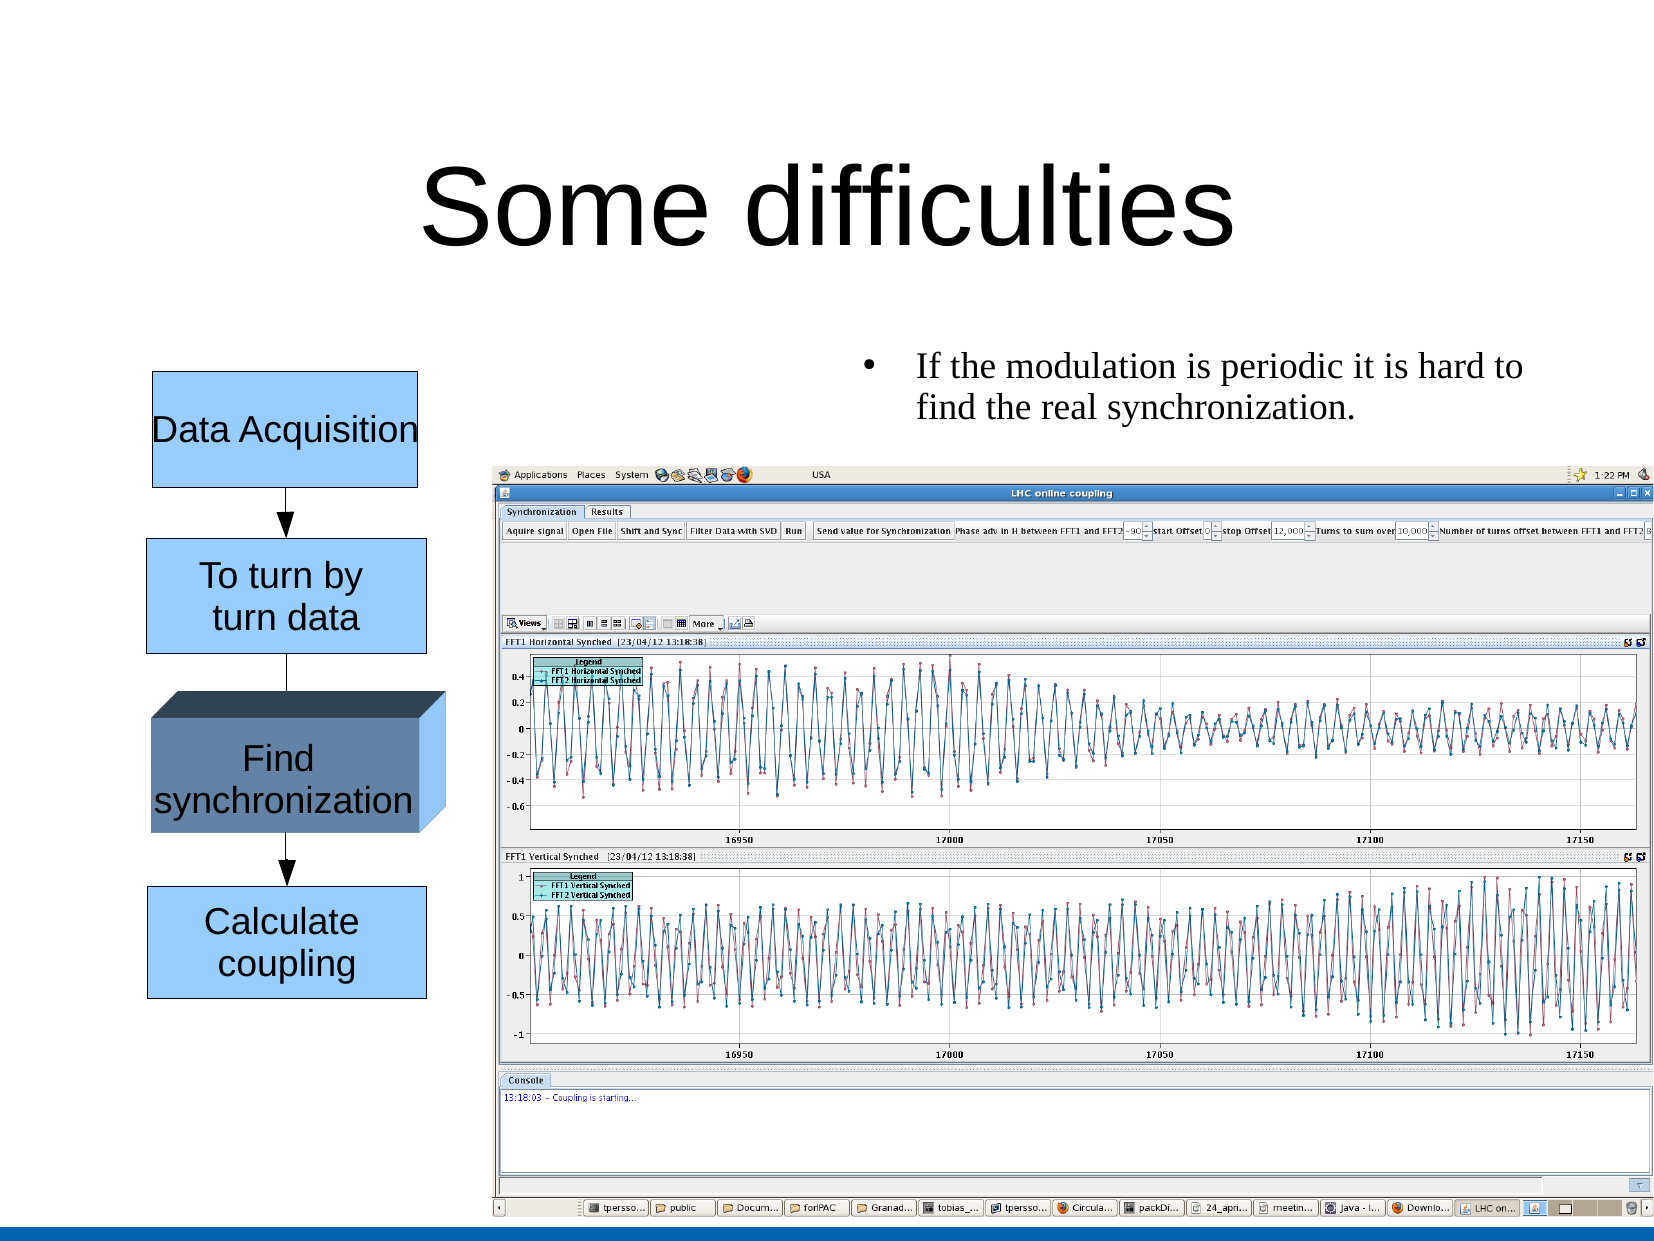

# Some difficulties
If the modulation is periodic it is hard to find the real synchronization.
Data Acquisition
To turn by
turn data
Find
synchronization
Calculate
coupling